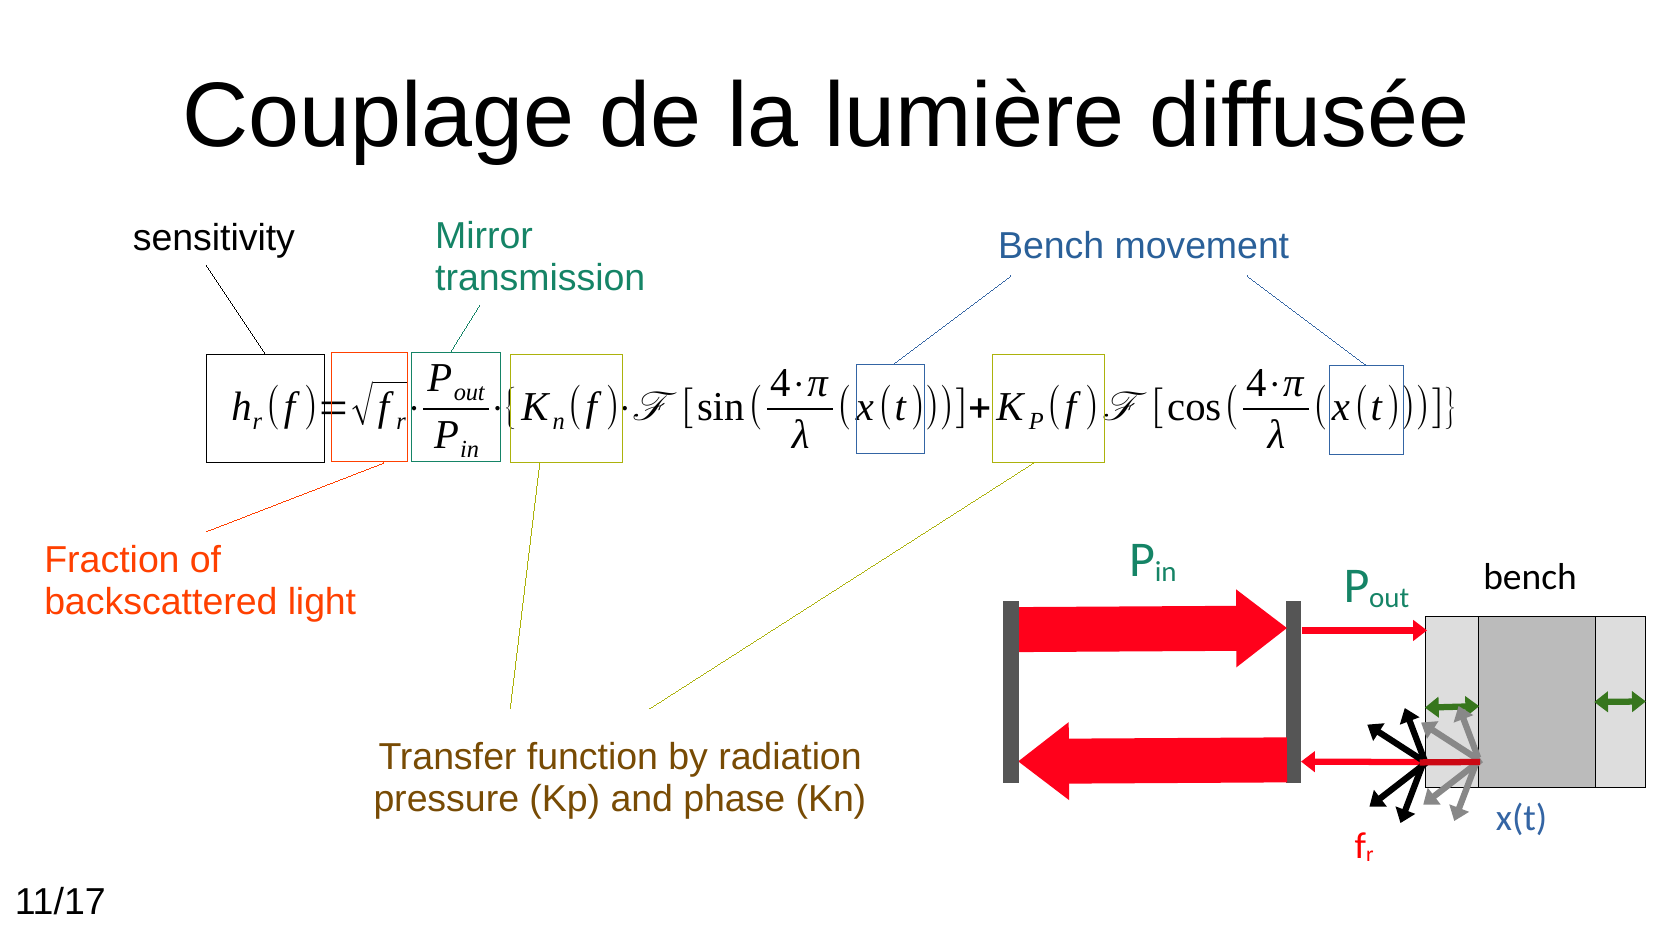

# Couplage de la lumière diffusée
Mirror transmission
sensitivity
Bench movement
Fraction of backscattered light
Pin
bench
Pout
Transfer function by radiation pressure (Kp) and phase (Kn)
x(t)
fr